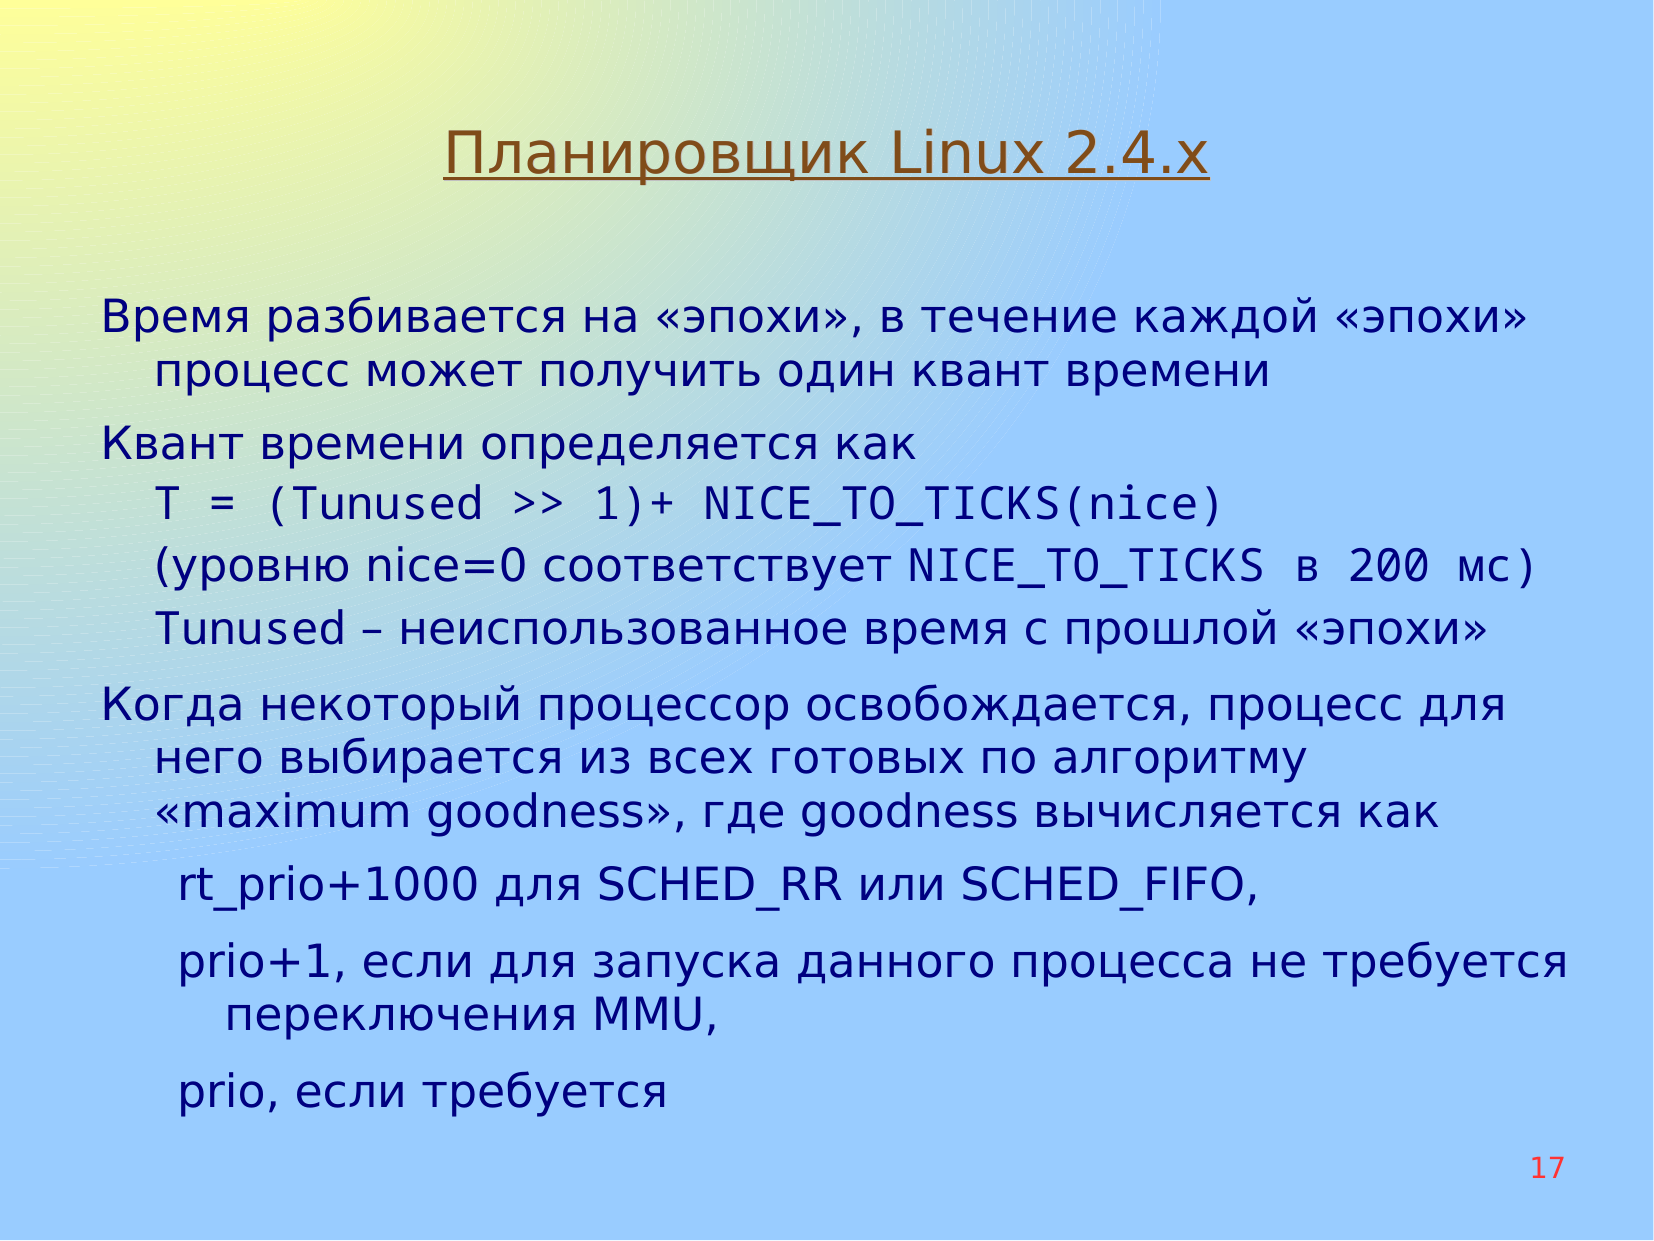

# Планировщик Linux 2.4.x
Время разбивается на «эпохи», в течение каждой «эпохи» процесс может получить один квант времени
Квант времени определяется как
T = (Tunused >> 1)+ NICE_TO_TICKS(nice)
(уровню nice=0 соответствует NICE_TO_TICKS в 200 мс)
Tunused – неиспользованное время с прошлой «эпохи»
Когда некоторый процессор освобождается, процесс для него выбирается из всех готовых по алгоритму «maximum goodness», где goodness вычисляется как
rt_prio+1000 для SCHED_RR или SCHED_FIFO,
prio+1, если для запуска данного процесса не требуется переключения MMU,
prio, если требуется
17